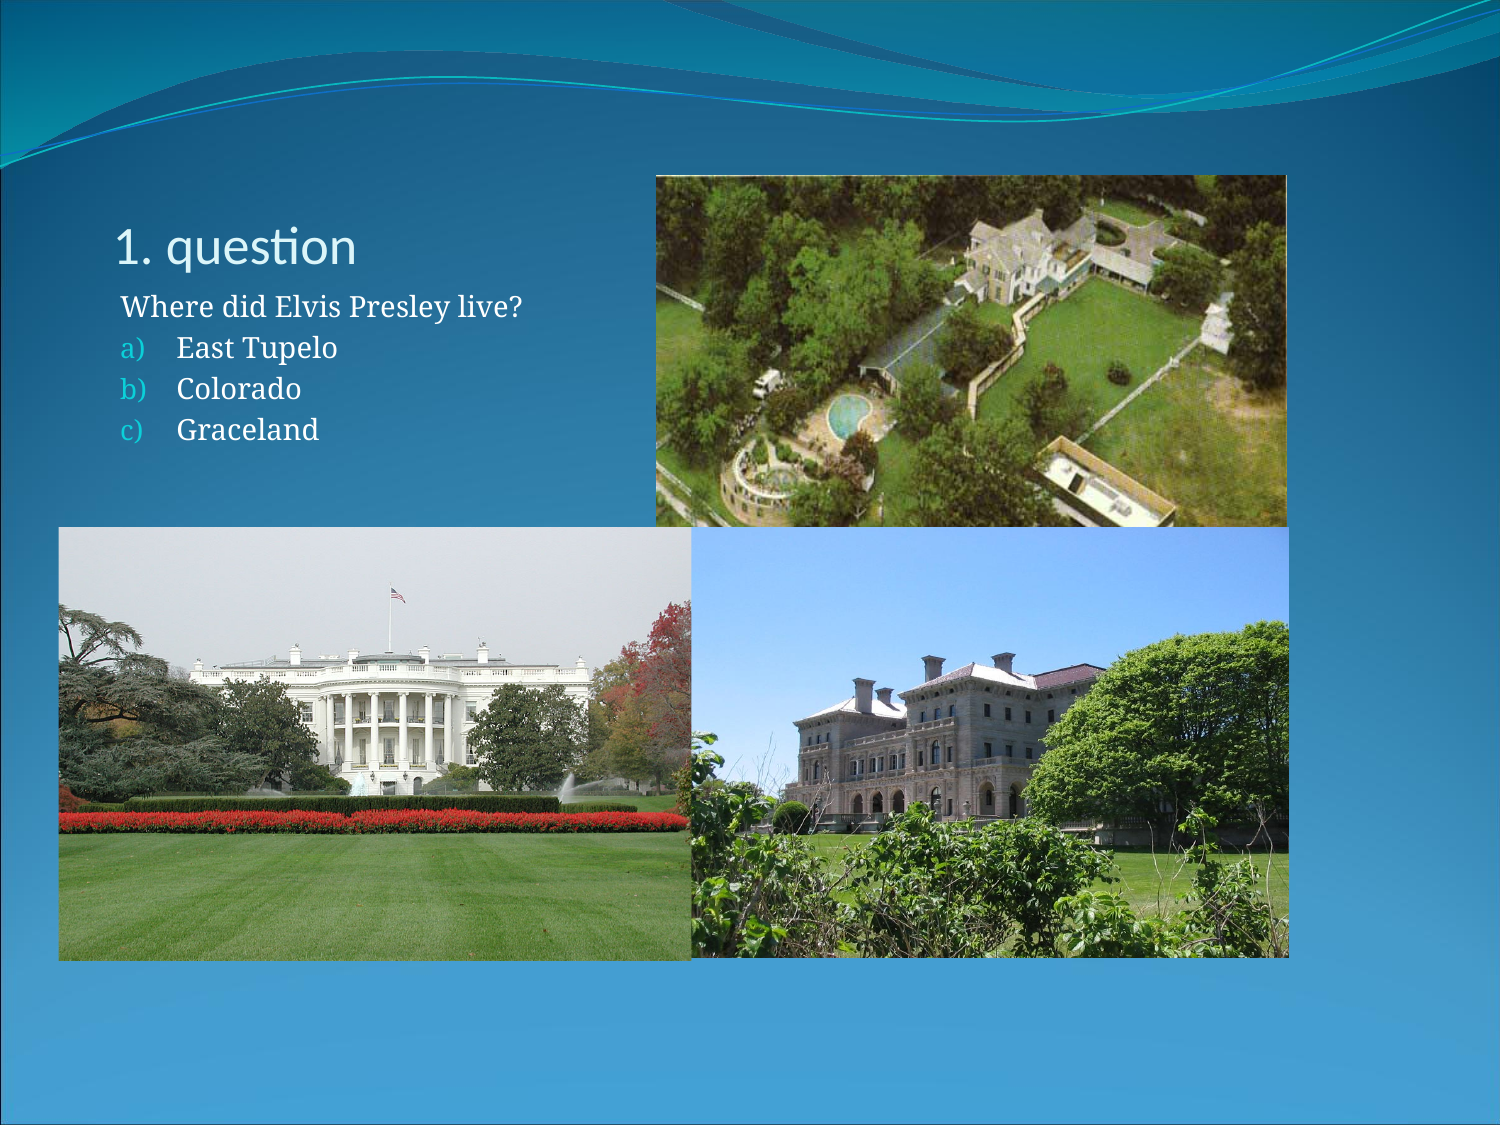

# 1. question
Where did Elvis Presley live?
East Tupelo
Colorado
Graceland